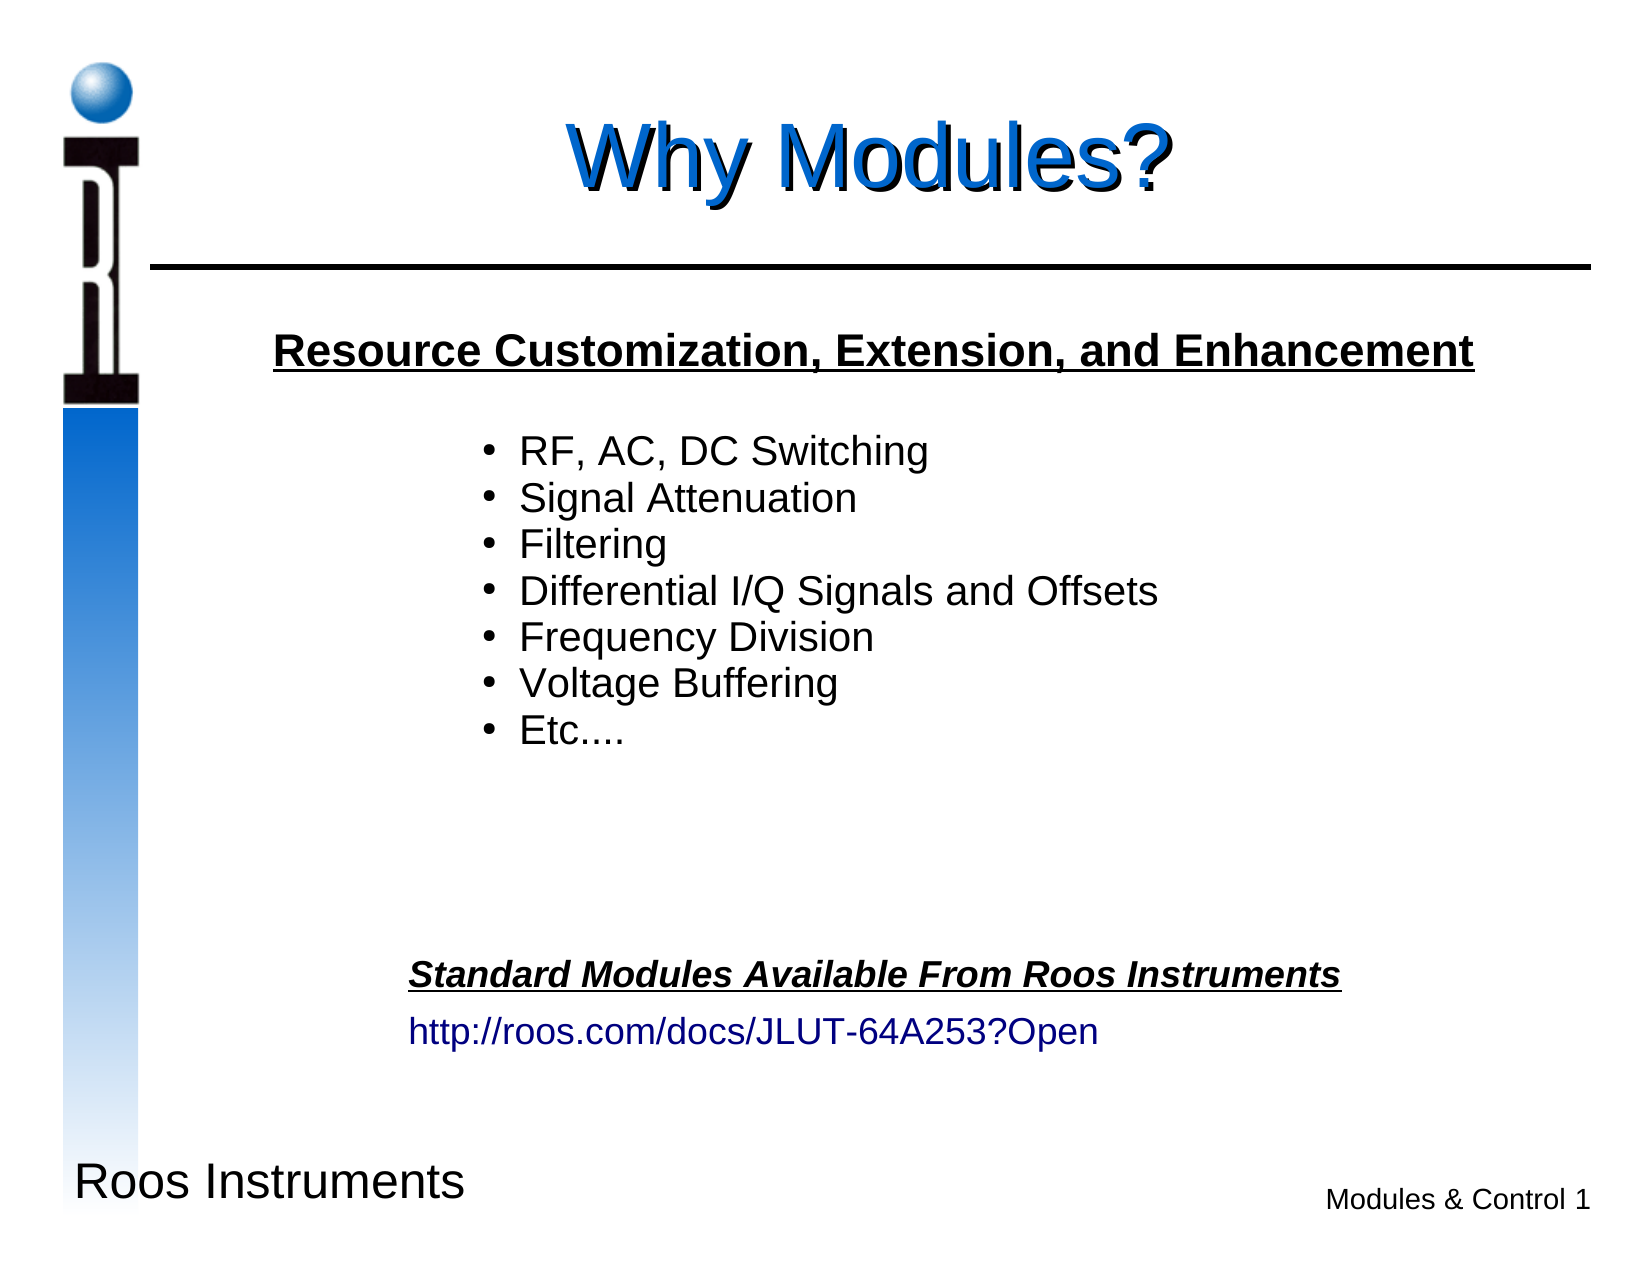

# Why Modules?
 Resource Customization, Extension, and Enhancement
RF, AC, DC Switching
Signal Attenuation
Filtering
Differential I/Q Signals and Offsets
Frequency Division
Voltage Buffering
Etc....
Standard Modules Available From Roos Instruments
http://roos.com/docs/JLUT-64A253?Open
1